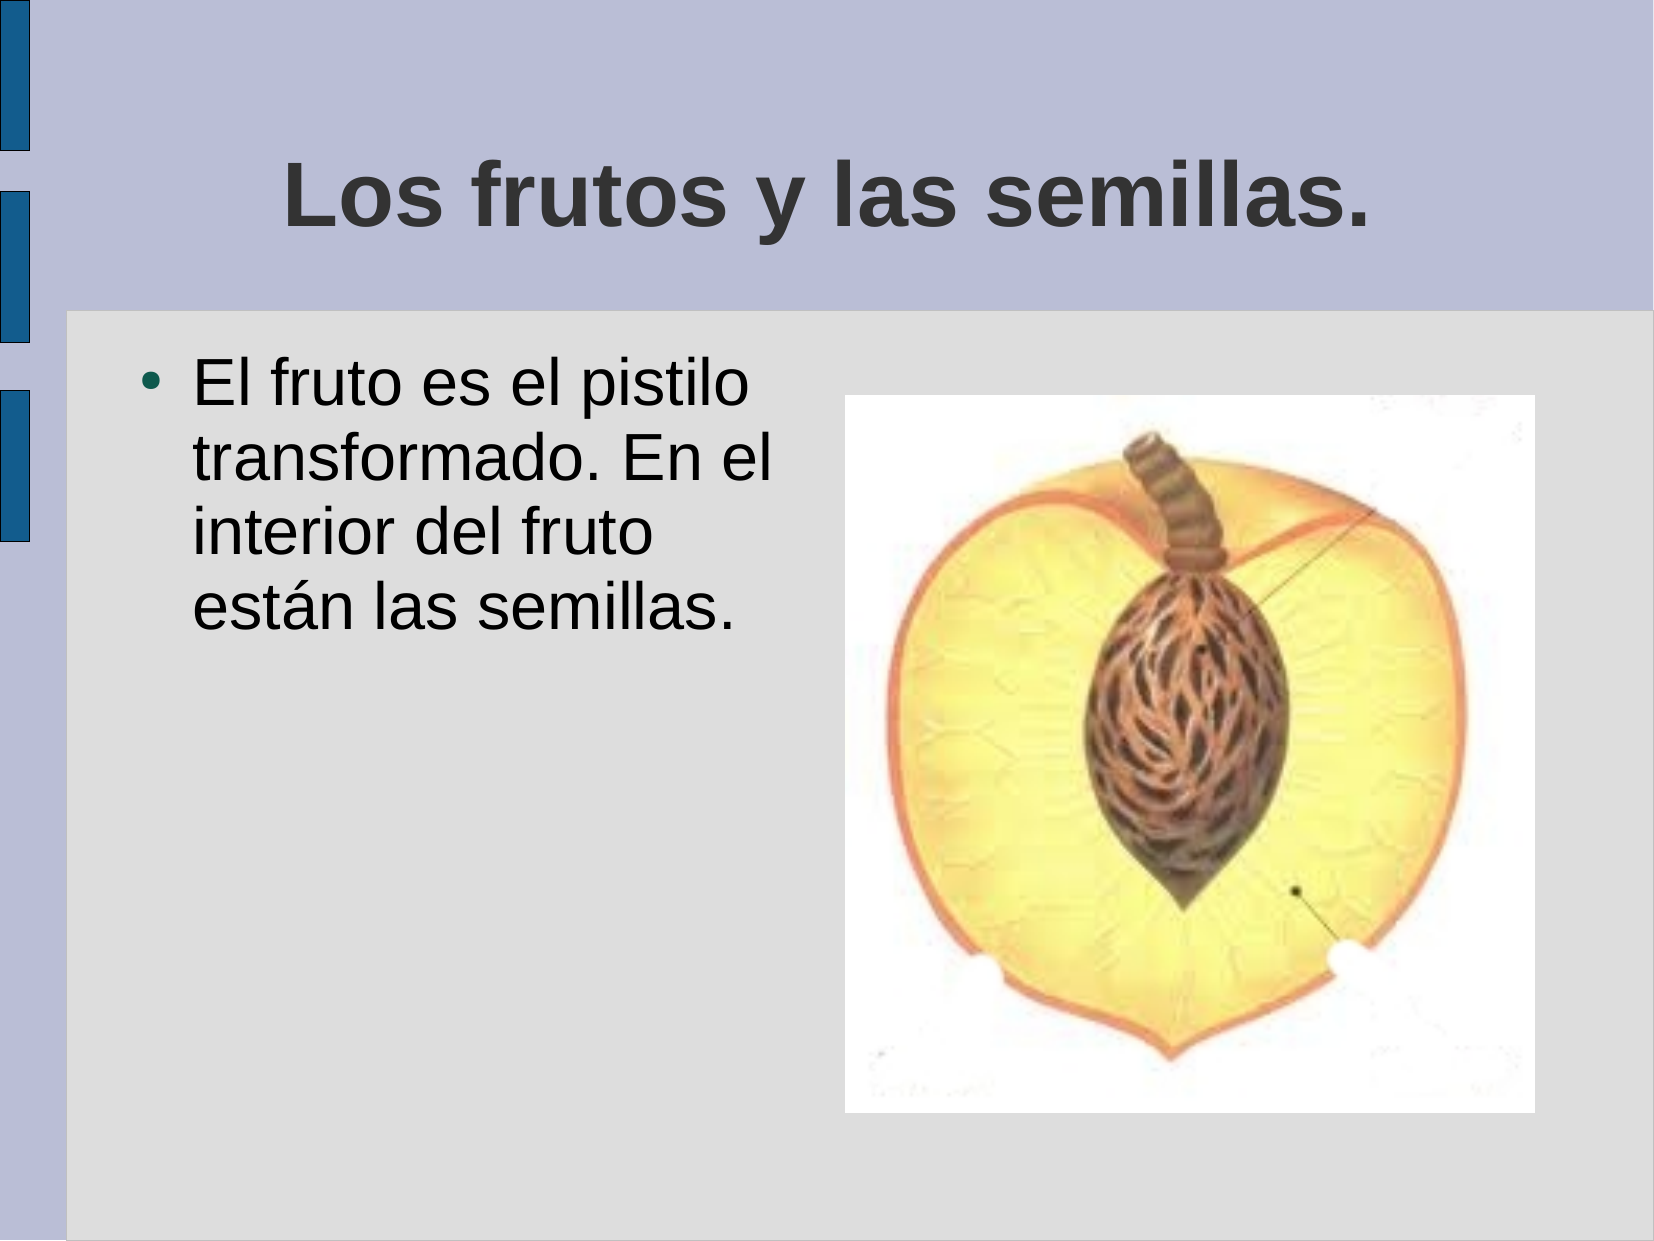

# Los frutos y las semillas.
El fruto es el pistilo transformado. En el interior del fruto están las semillas.